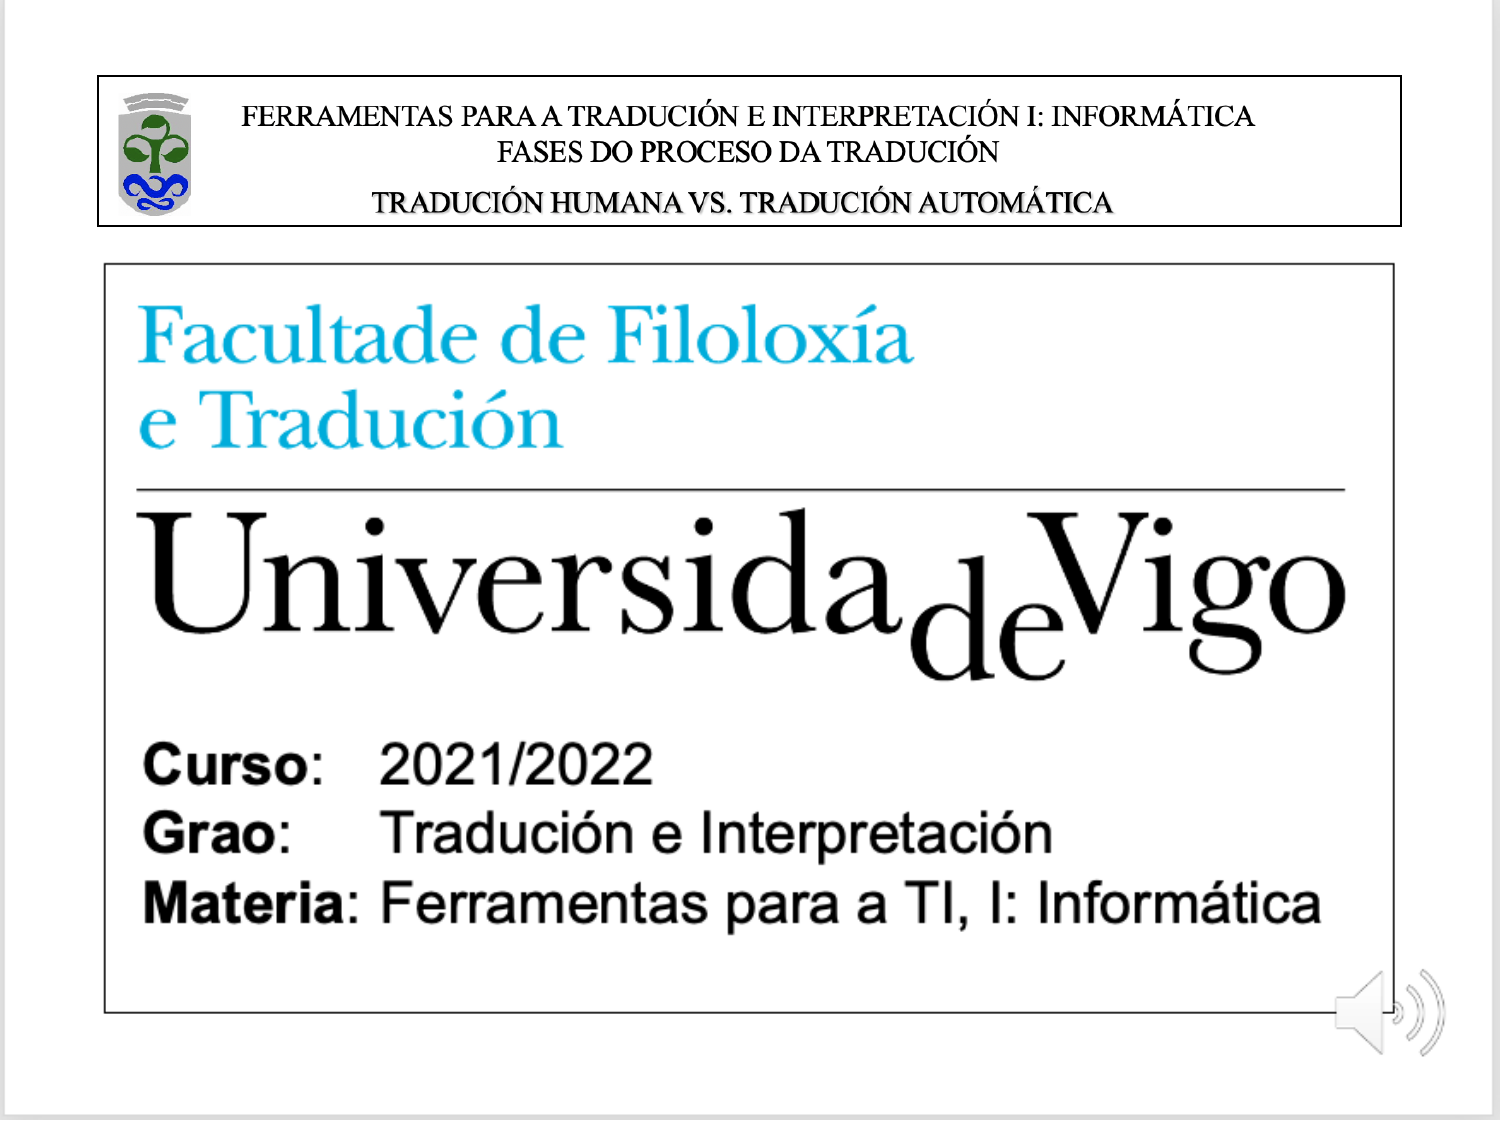

TRADUCCIÓN HUMANA VS. TRADUCCIÓN AUTOMÁTICA
TRADUCCIÓN HUMANA VS. TRADUCCIÓN AUTOMÁTICA
TRADUCCIÓN HUMANA
(HUMAN TRANSLATION)
HABLA